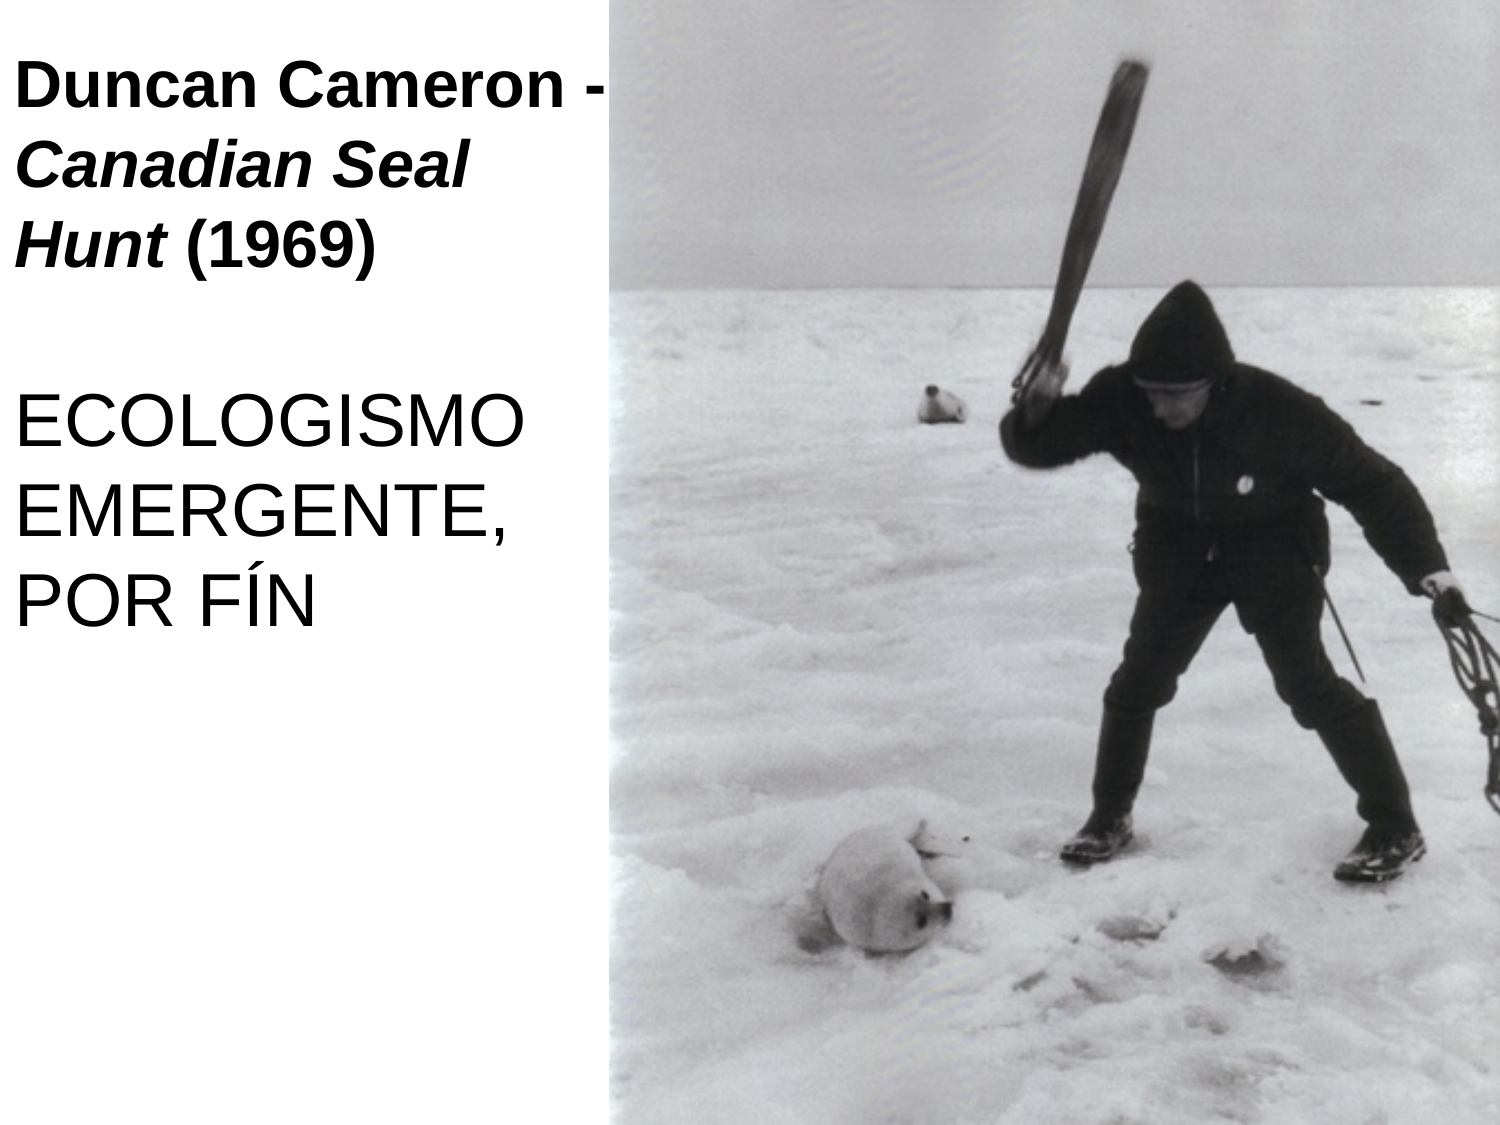

Duncan Cameron - Canadian Seal Hunt (1969)
ECOLOGISMO EMERGENTE, POR FÍN